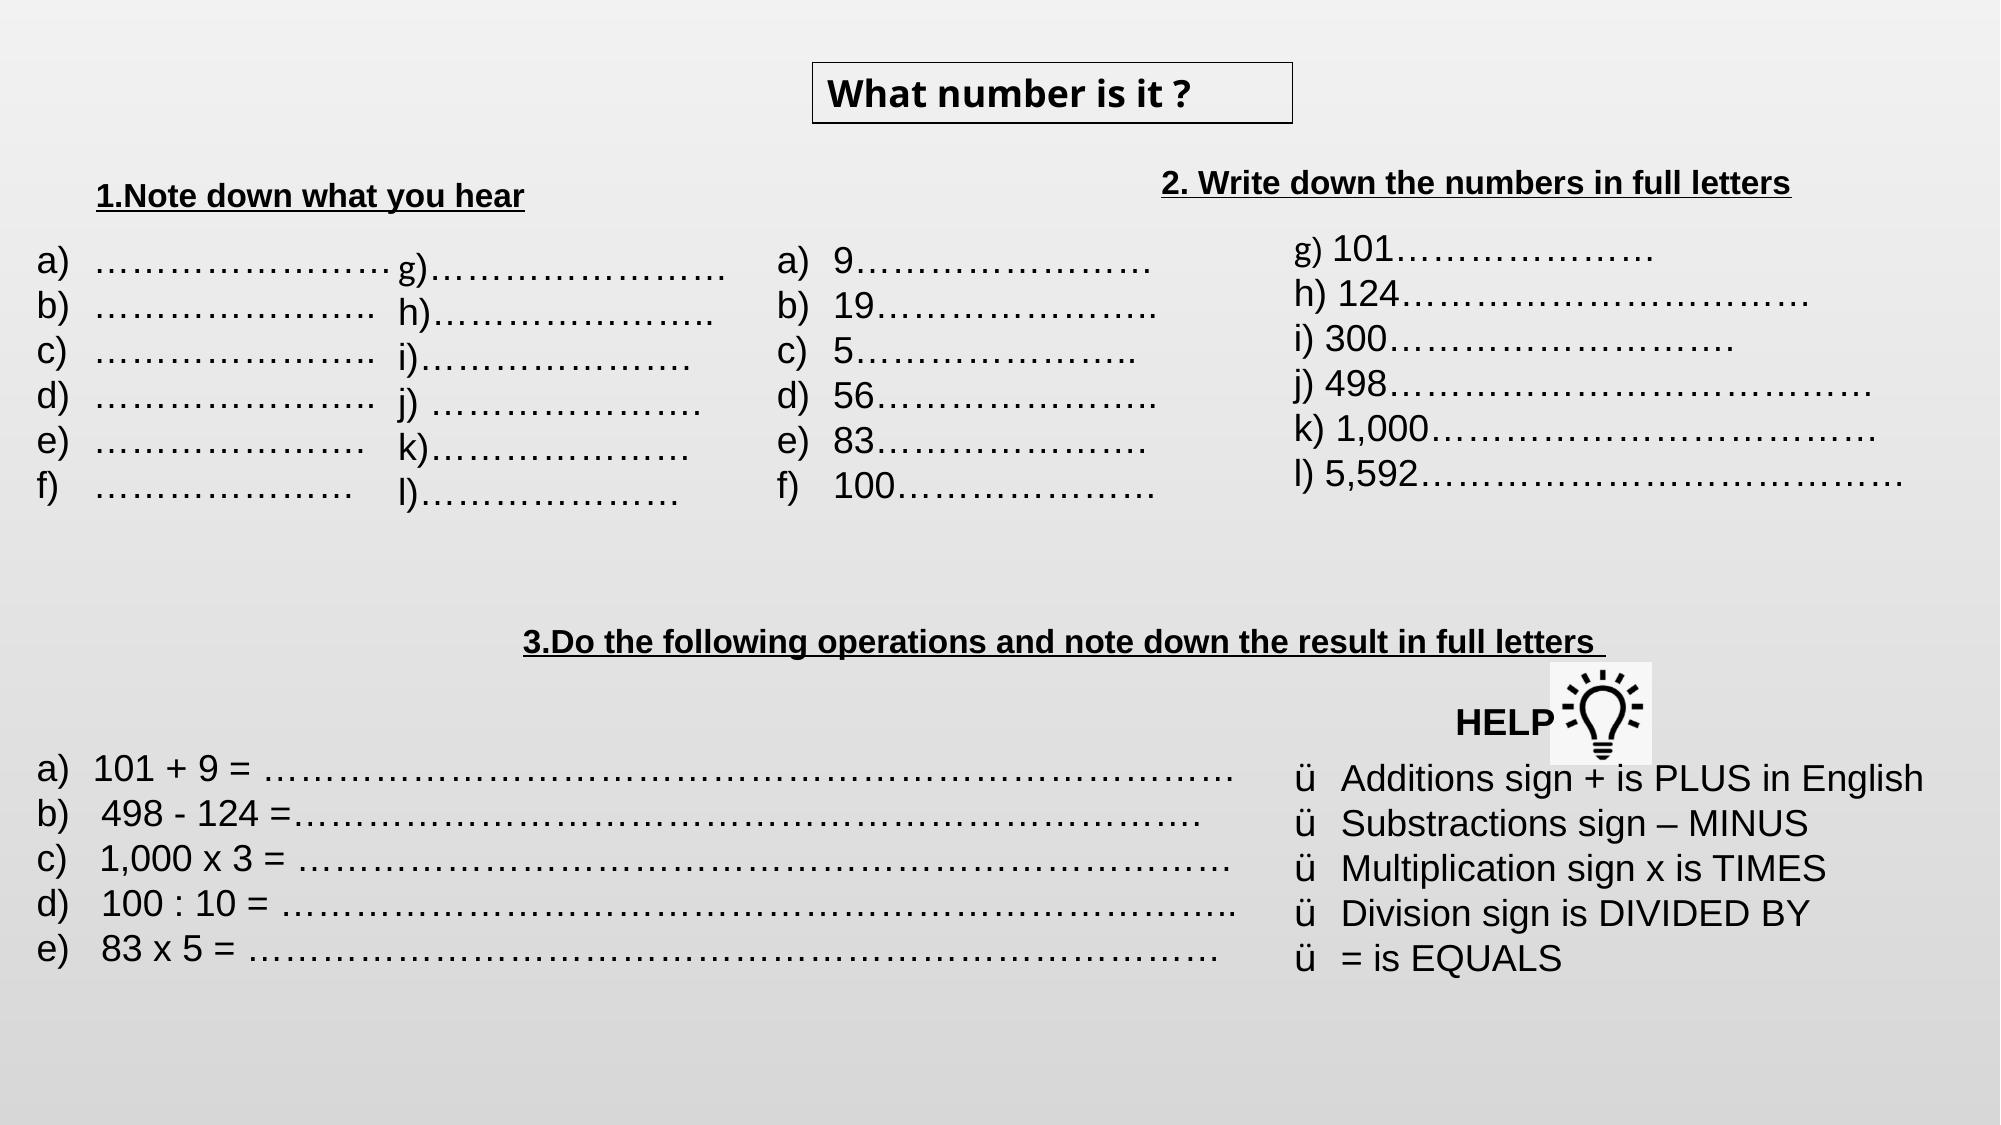

What number is it ?
2. Write down the numbers in full letters
1.Note down what you hear
g) 101…………………
h) 124……………………………
i) 300……………………….
j) 498…………………………………
k) 1,000………………………………
l) 5,592…………………………………
……………………
…………………..
…………………..
…………………..
………………….
…………………
9……………………
19…………………..
5…………………..
56…………………..
83………………….
100…………………
g)……………………
h)…………………..
i)………………….
j) ………………….
k)…………………
l)…………………
3.Do the following operations and note down the result in full letters
HELP
101 + 9 = ……………………………………………………………………
b) 498 - 124 =……………………………………………………………….
c) 1,000 x 3 = …………………………………………………………………
d) 100 : 10 = …………………………………………………………………..
e) 83 x 5 = ……………………………………………………………………
Additions sign + is PLUS in English
Substractions sign – MINUS
Multiplication sign x is TIMES
Division sign is DIVIDED BY
= is EQUALS